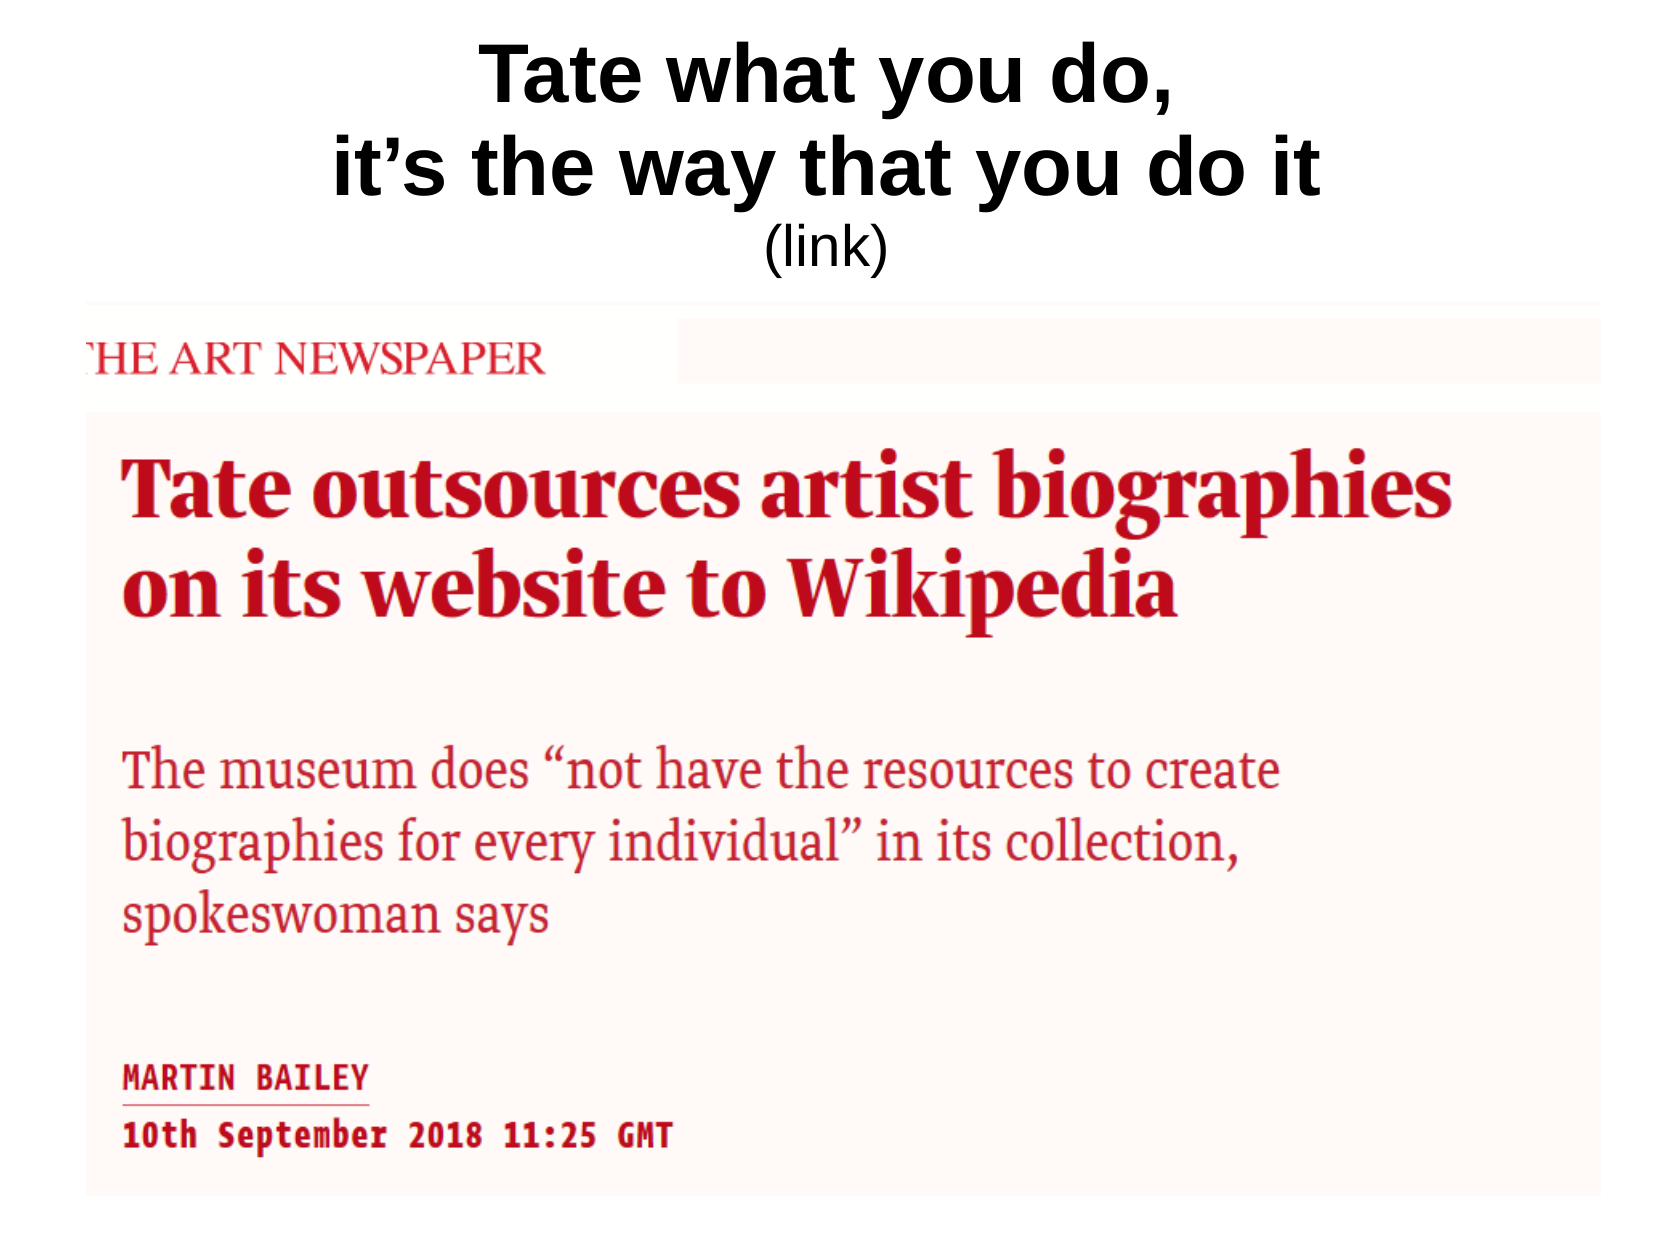

# Tate what you do, it’s the way that you do it (link)